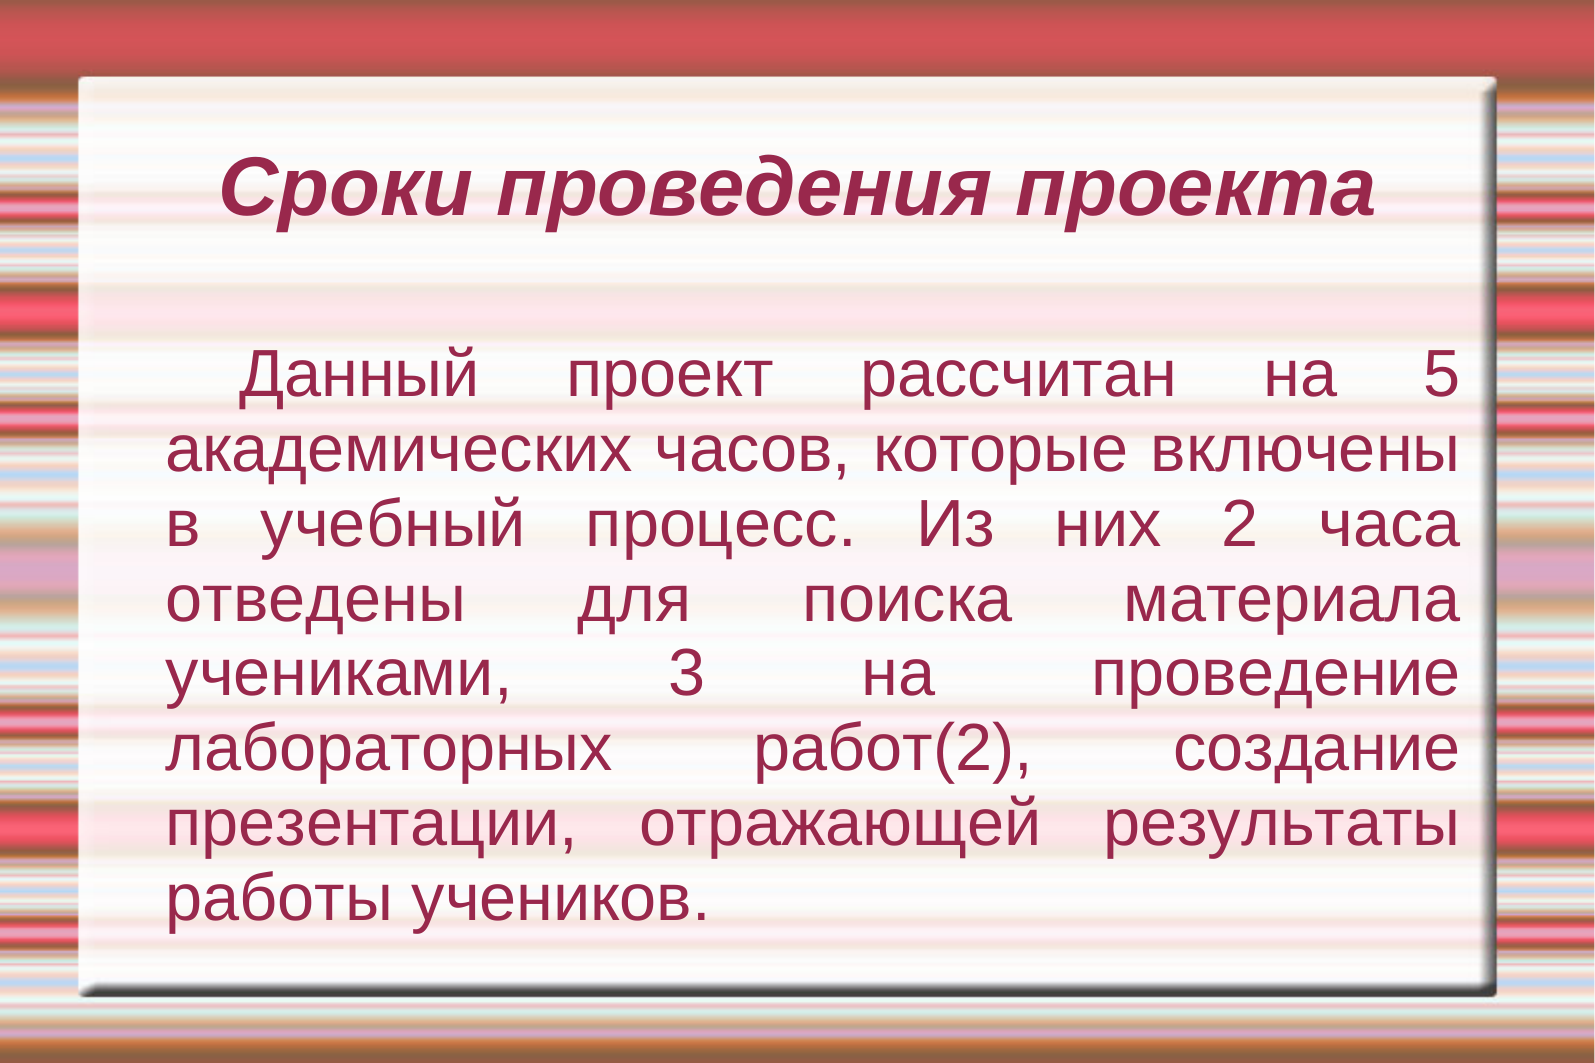

# Сроки проведения проекта
	Данный проект рассчитан на 5 академических часов, которые включены в учебный процесс. Из них 2 часа отведены для поиска материала учениками, 3 на проведение лабораторных работ(2), создание презентации, отражающей результаты работы учеников.